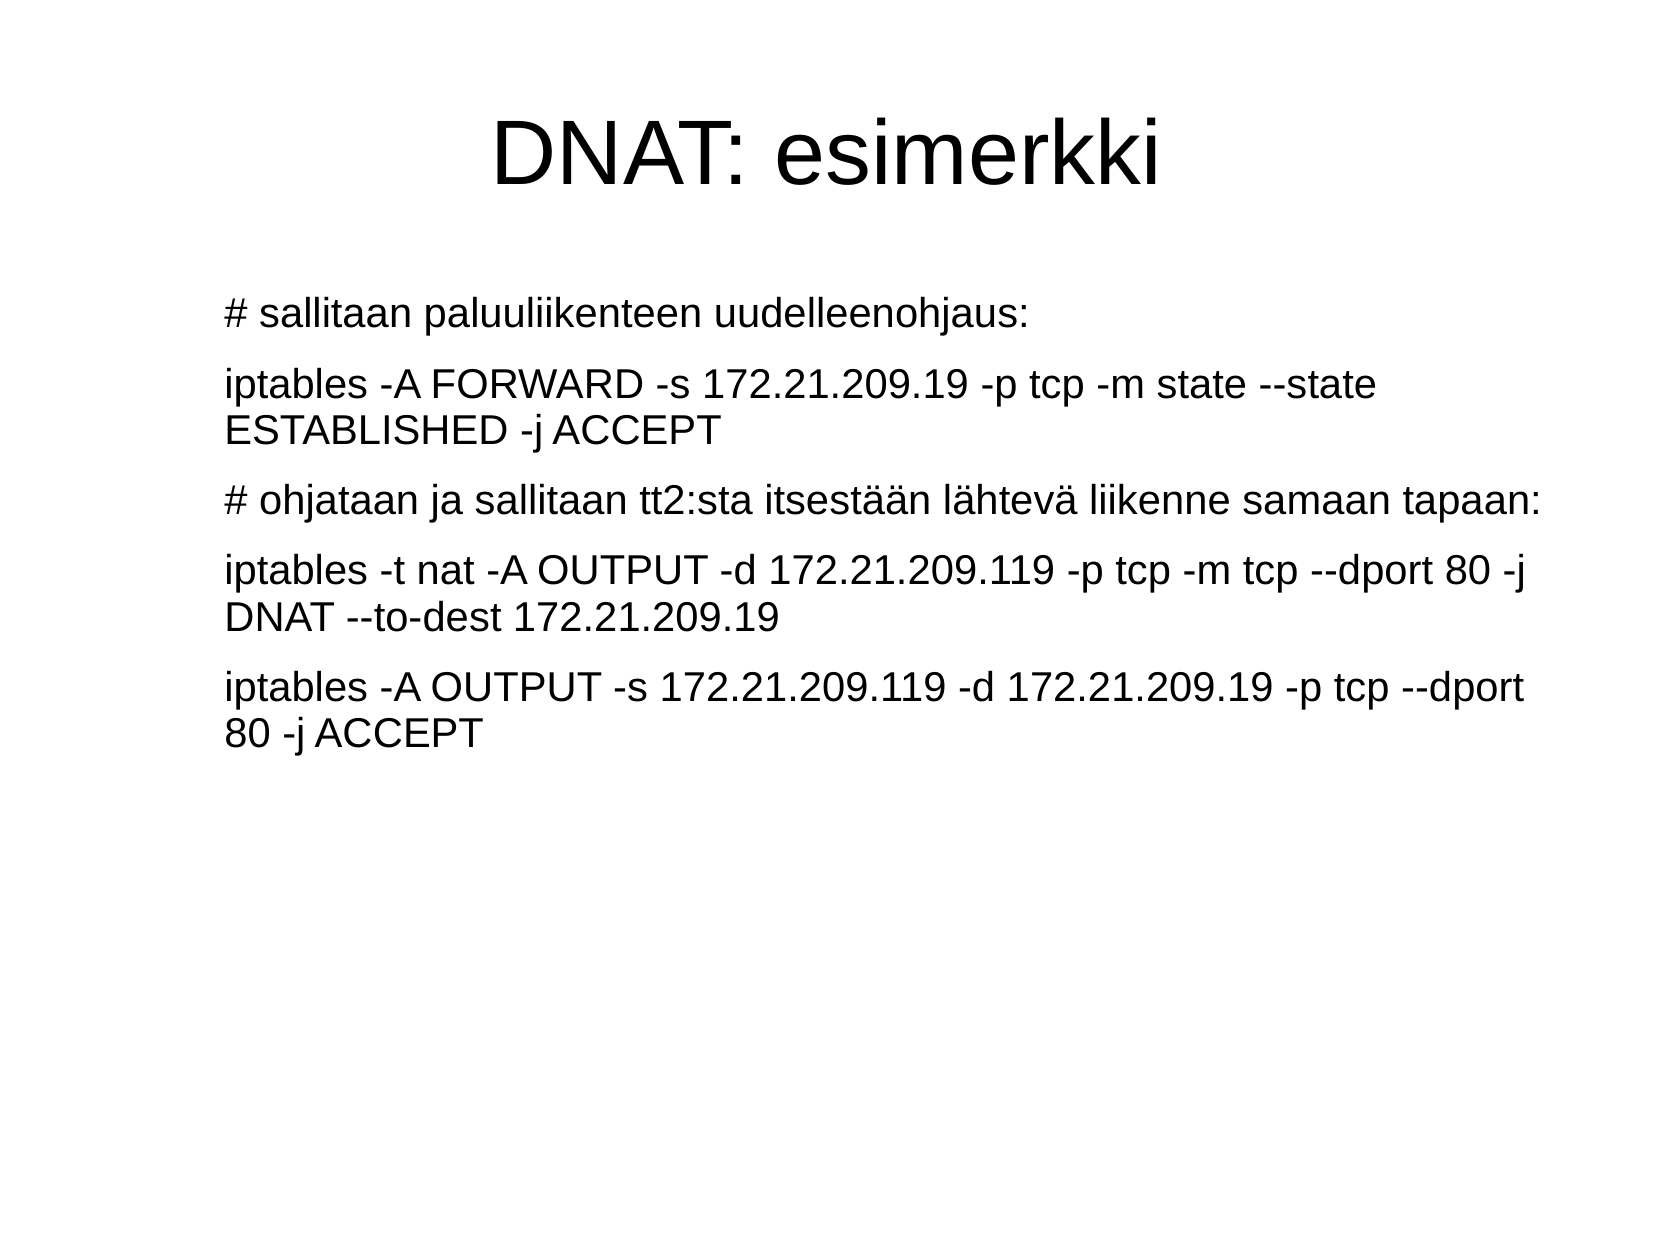

# DNAT: esimerkki
# sallitaan paluuliikenteen uudelleenohjaus:
iptables -A FORWARD -s 172.21.209.19 -p tcp -m state --state ESTABLISHED -j ACCEPT
# ohjataan ja sallitaan tt2:sta itsestään lähtevä liikenne samaan tapaan:
iptables -t nat -A OUTPUT -d 172.21.209.119 -p tcp -m tcp --dport 80 -j DNAT --to-dest 172.21.209.19
iptables -A OUTPUT -s 172.21.209.119 -d 172.21.209.19 -p tcp --dport 80 -j ACCEPT